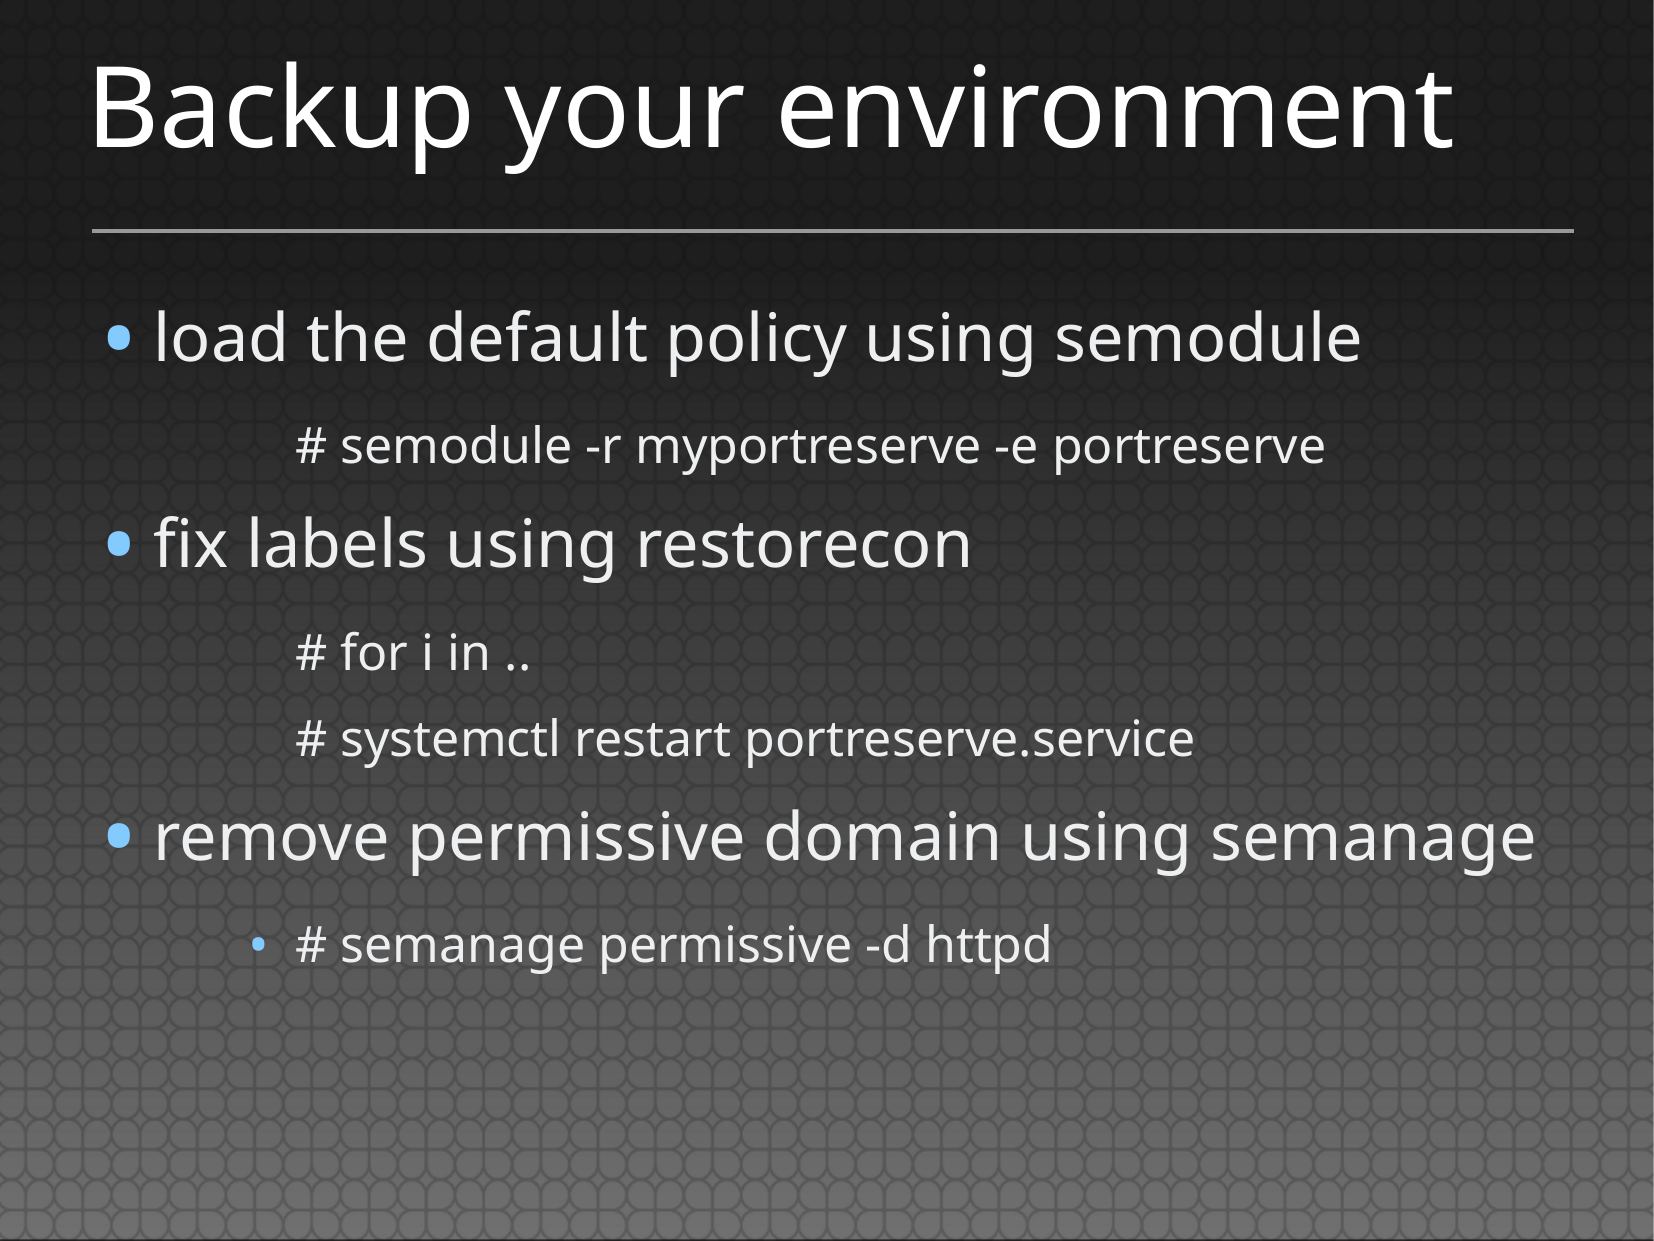

# Backup your environment
load the default policy using semodule
# semodule -r myportreserve -e portreserve
fix labels using restorecon
# for i in ..
# systemctl restart portreserve.service
remove permissive domain using semanage
# semanage permissive -d httpd